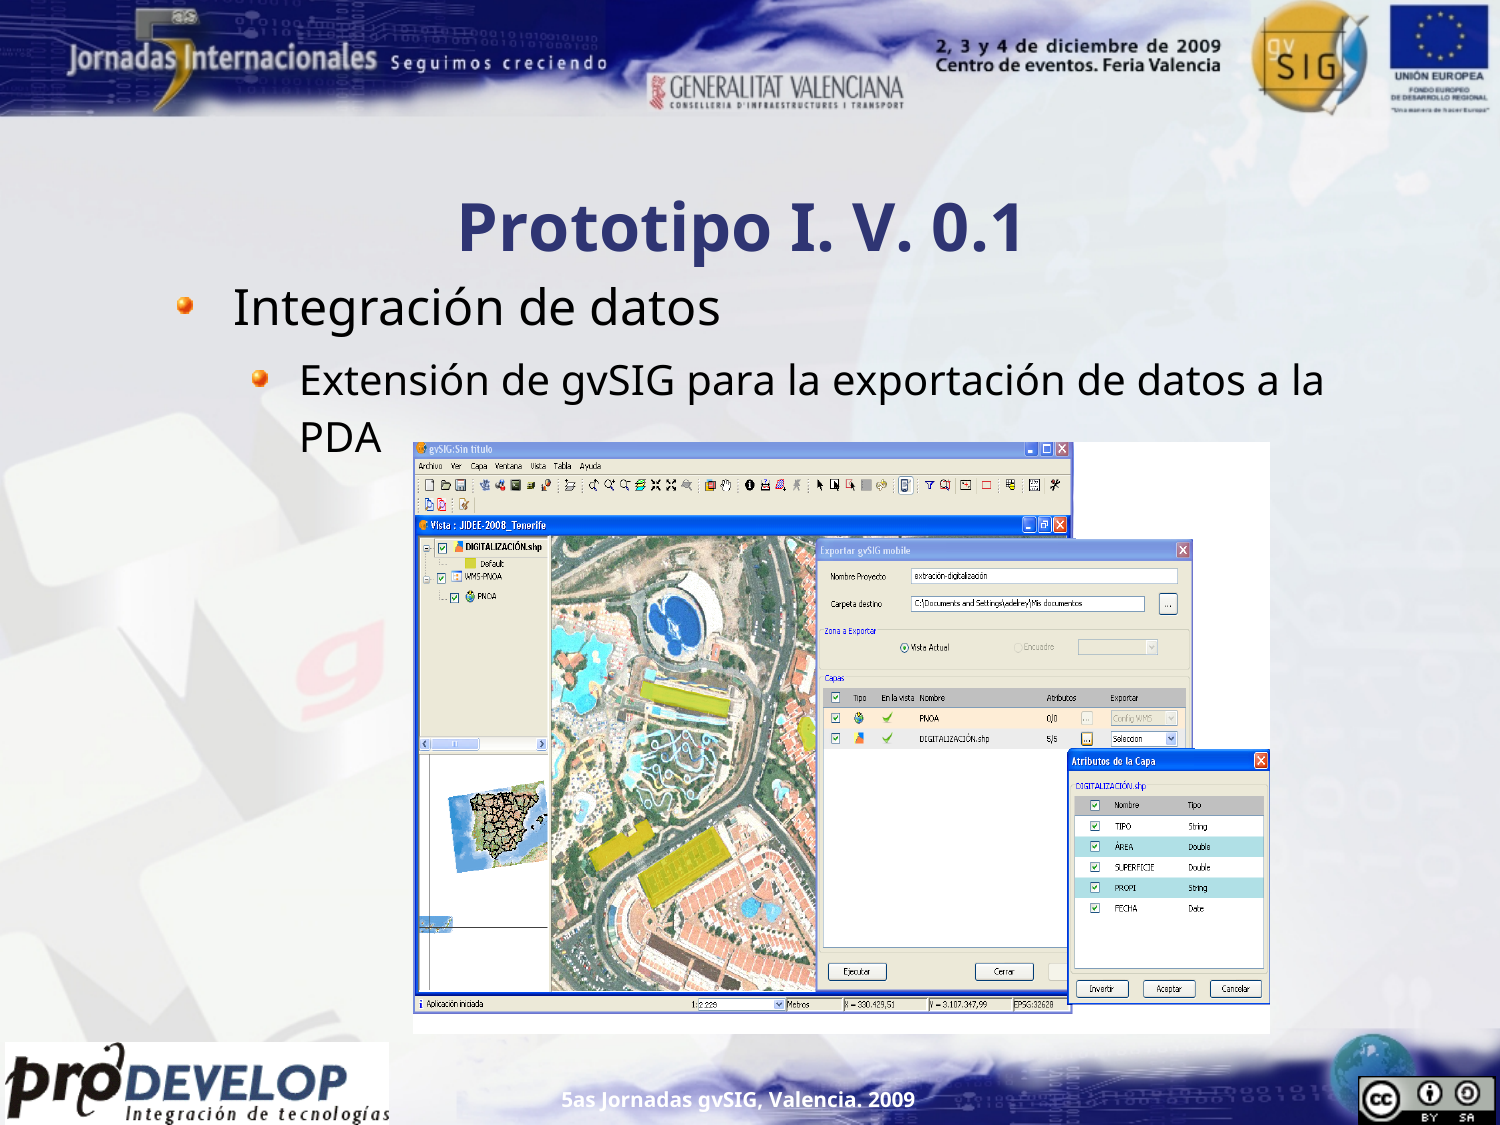

# Prototipo I. V. 0.1
Integración de datos
Extensión de gvSIG para la exportación de datos a la PDA
25/10/2006
8
Plan Difusión Interna gvSIG v. 2.0